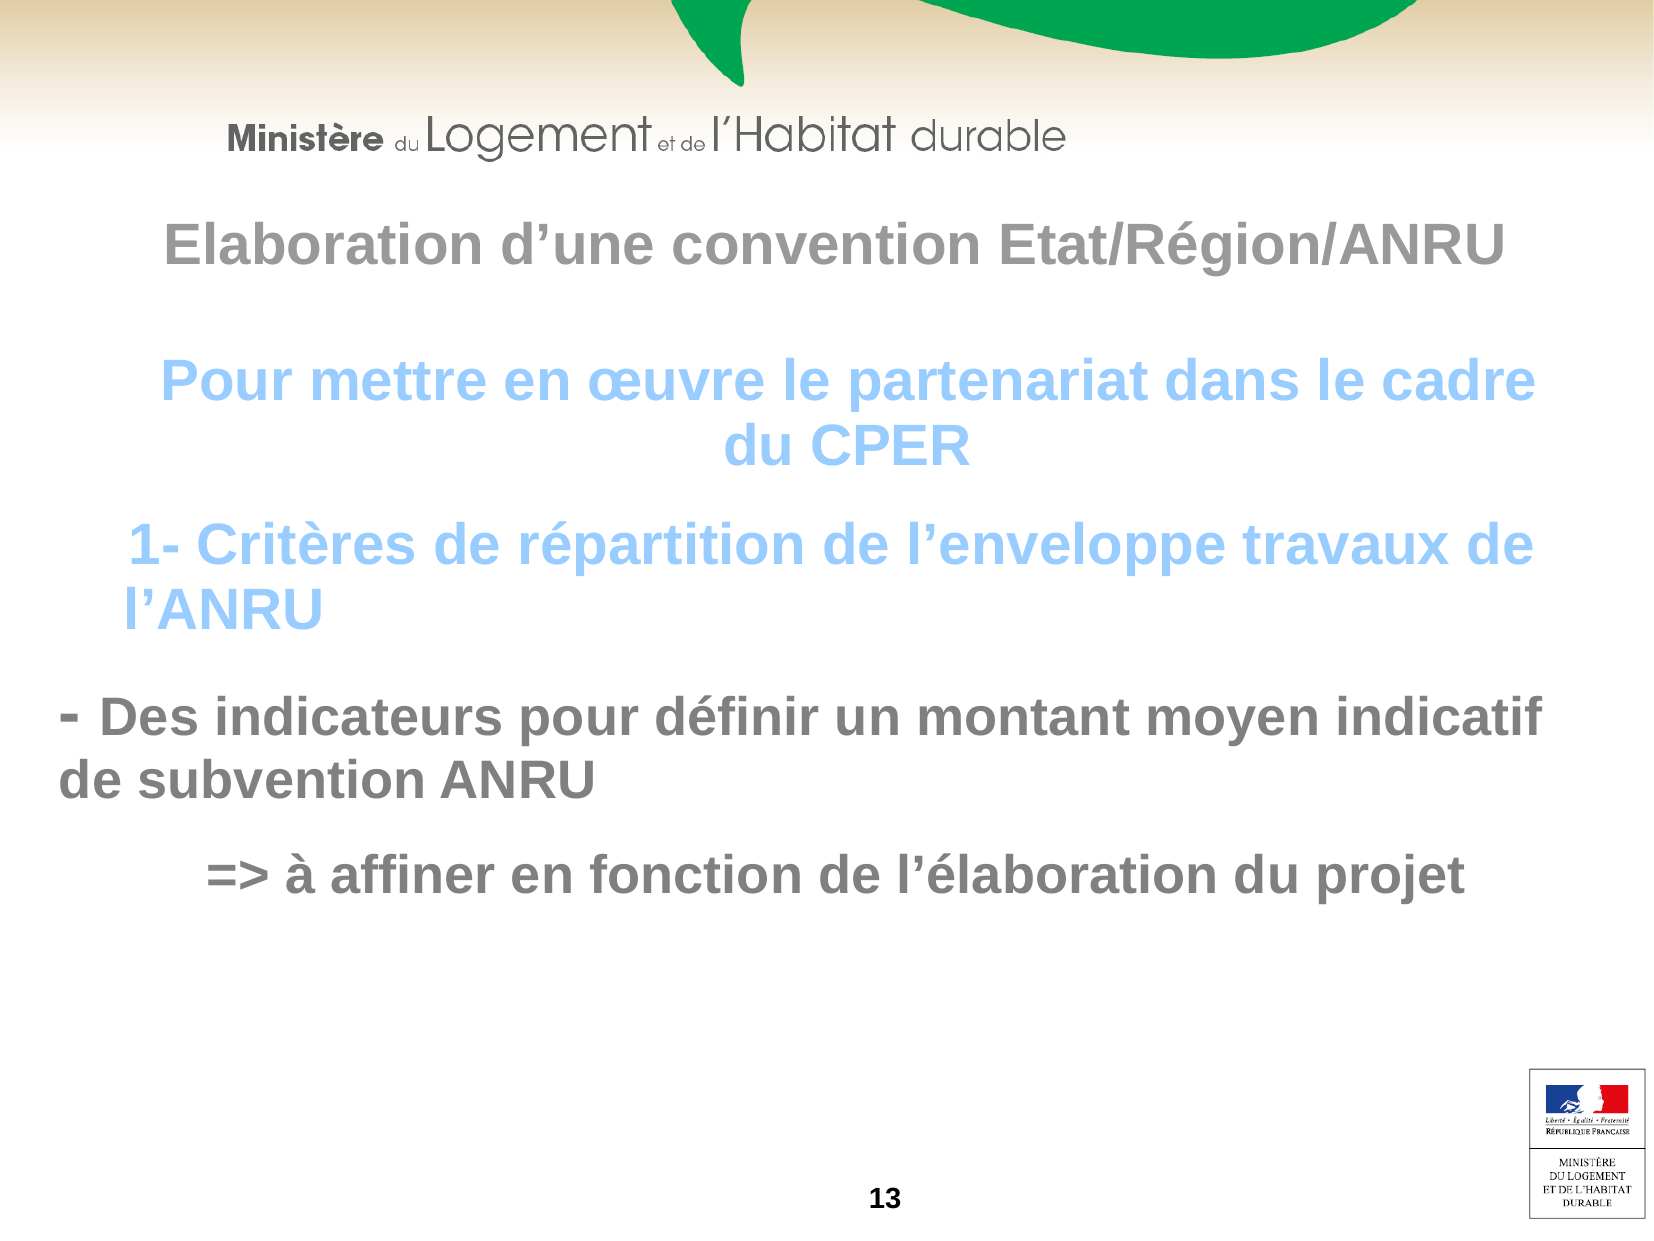

# Elaboration d’une convention Etat/Région/ANRU
Pour mettre en œuvre le partenariat dans le cadre du CPER
1- Critères de répartition de l’enveloppe travaux de l’ANRU
- Des indicateurs pour définir un montant moyen indicatif de subvention ANRU
		=> à affiner en fonction de l’élaboration du projet